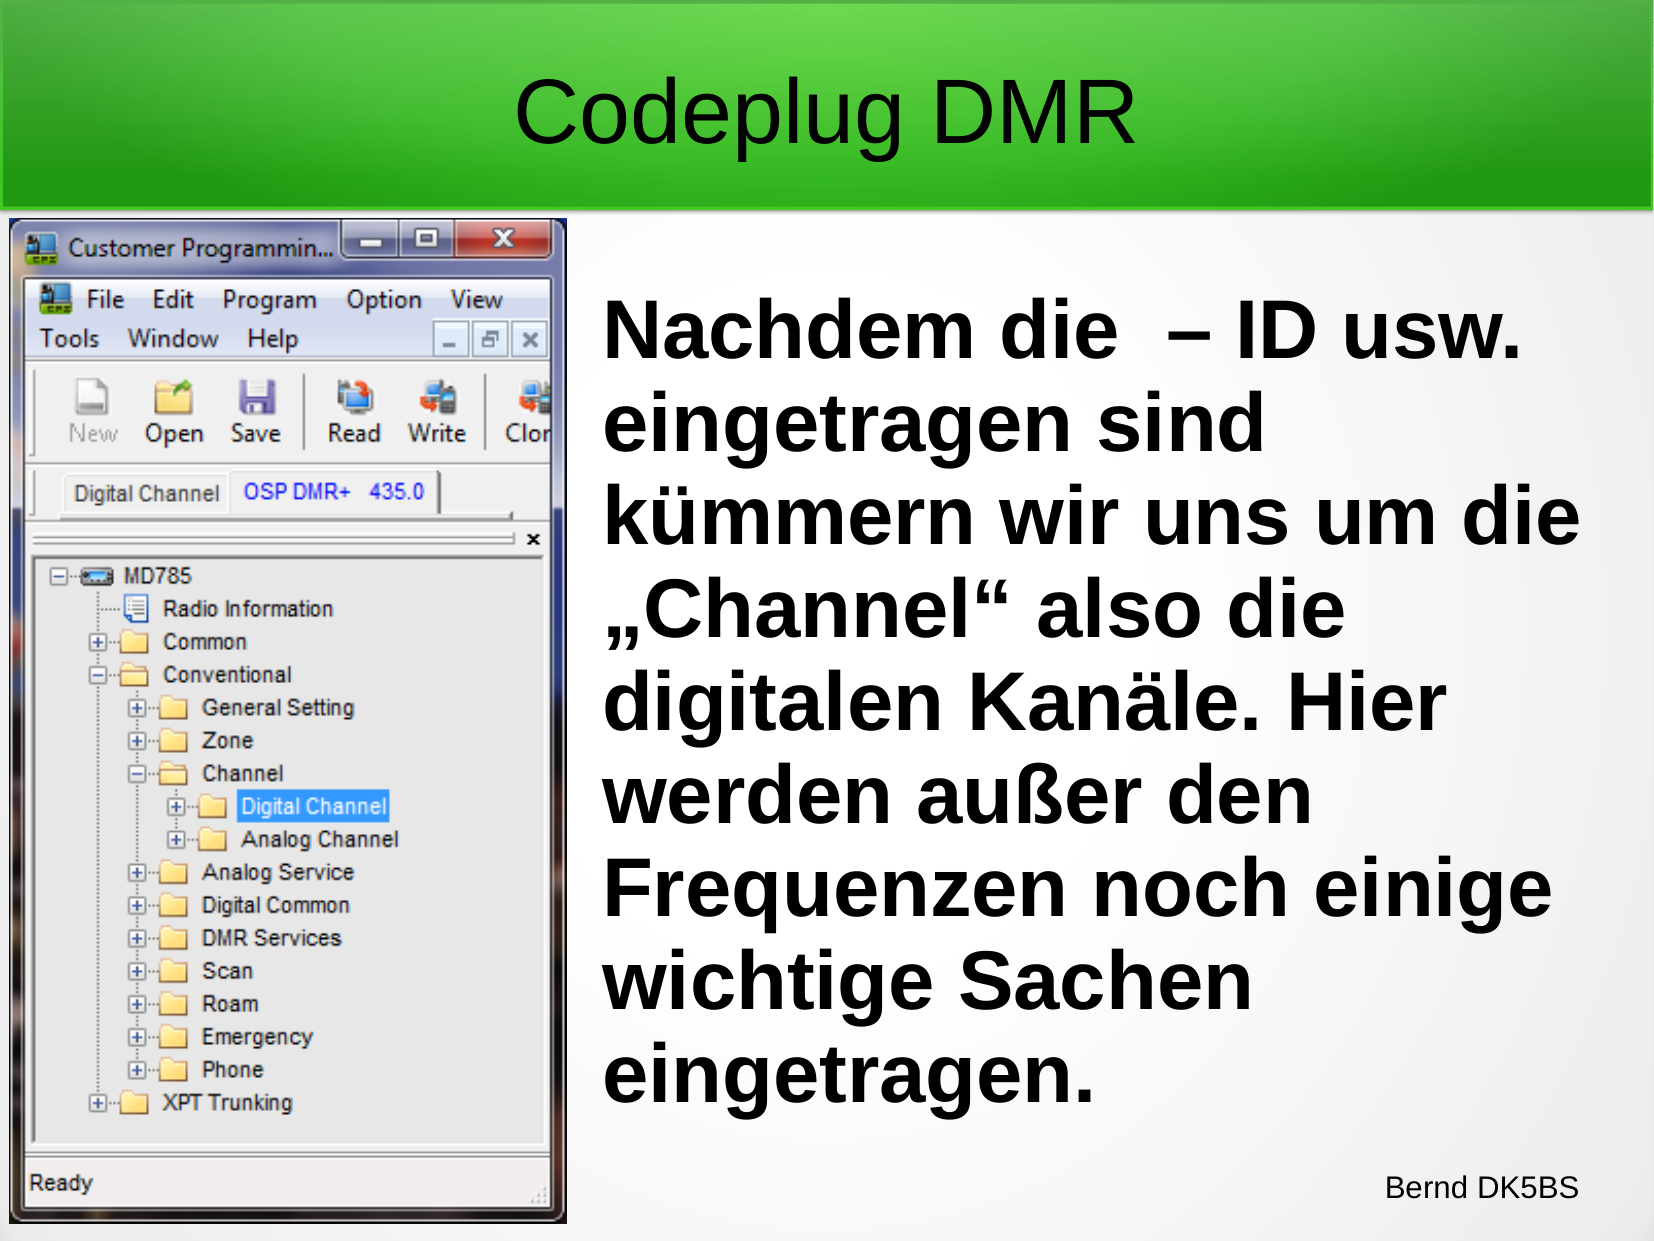

# Codeplug DMR
Nachdem die – ID usw. eingetragen sind kümmern wir uns um die „Channel“ also die digitalen Kanäle. Hier werden außer den Frequenzen noch einige wichtige Sachen eingetragen.
Bernd DK5BS